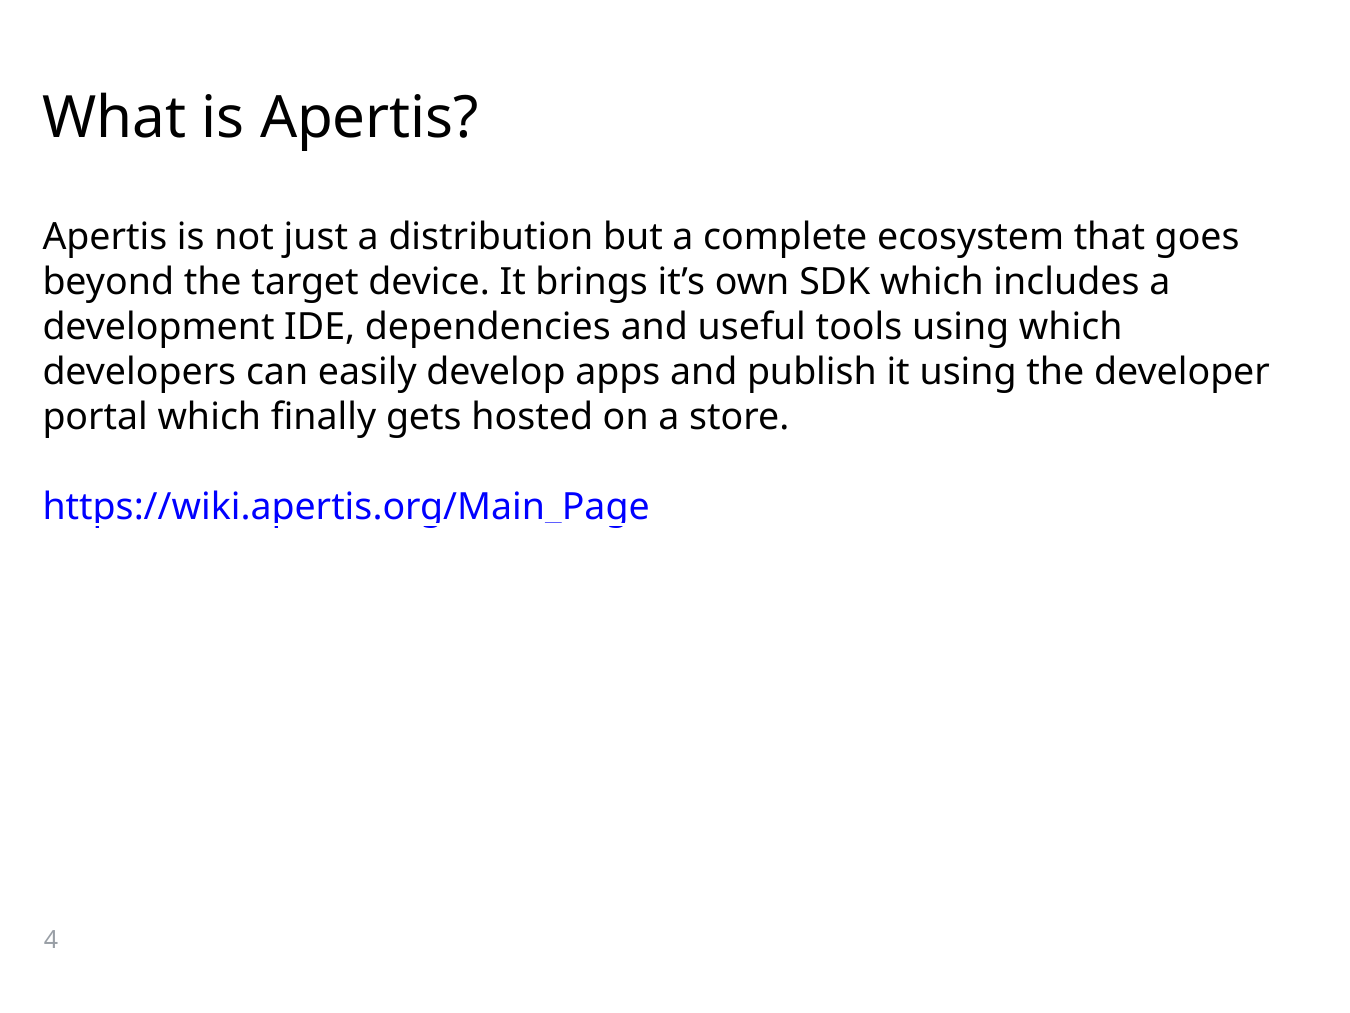

What is Apertis?
Apertis is not just a distribution but a complete ecosystem that goes beyond the target device. It brings it’s own SDK which includes a development IDE, dependencies and useful tools using which developers can easily develop apps and publish it using the developer portal which finally gets hosted on a store.
https://wiki.apertis.org/Main_Page
4